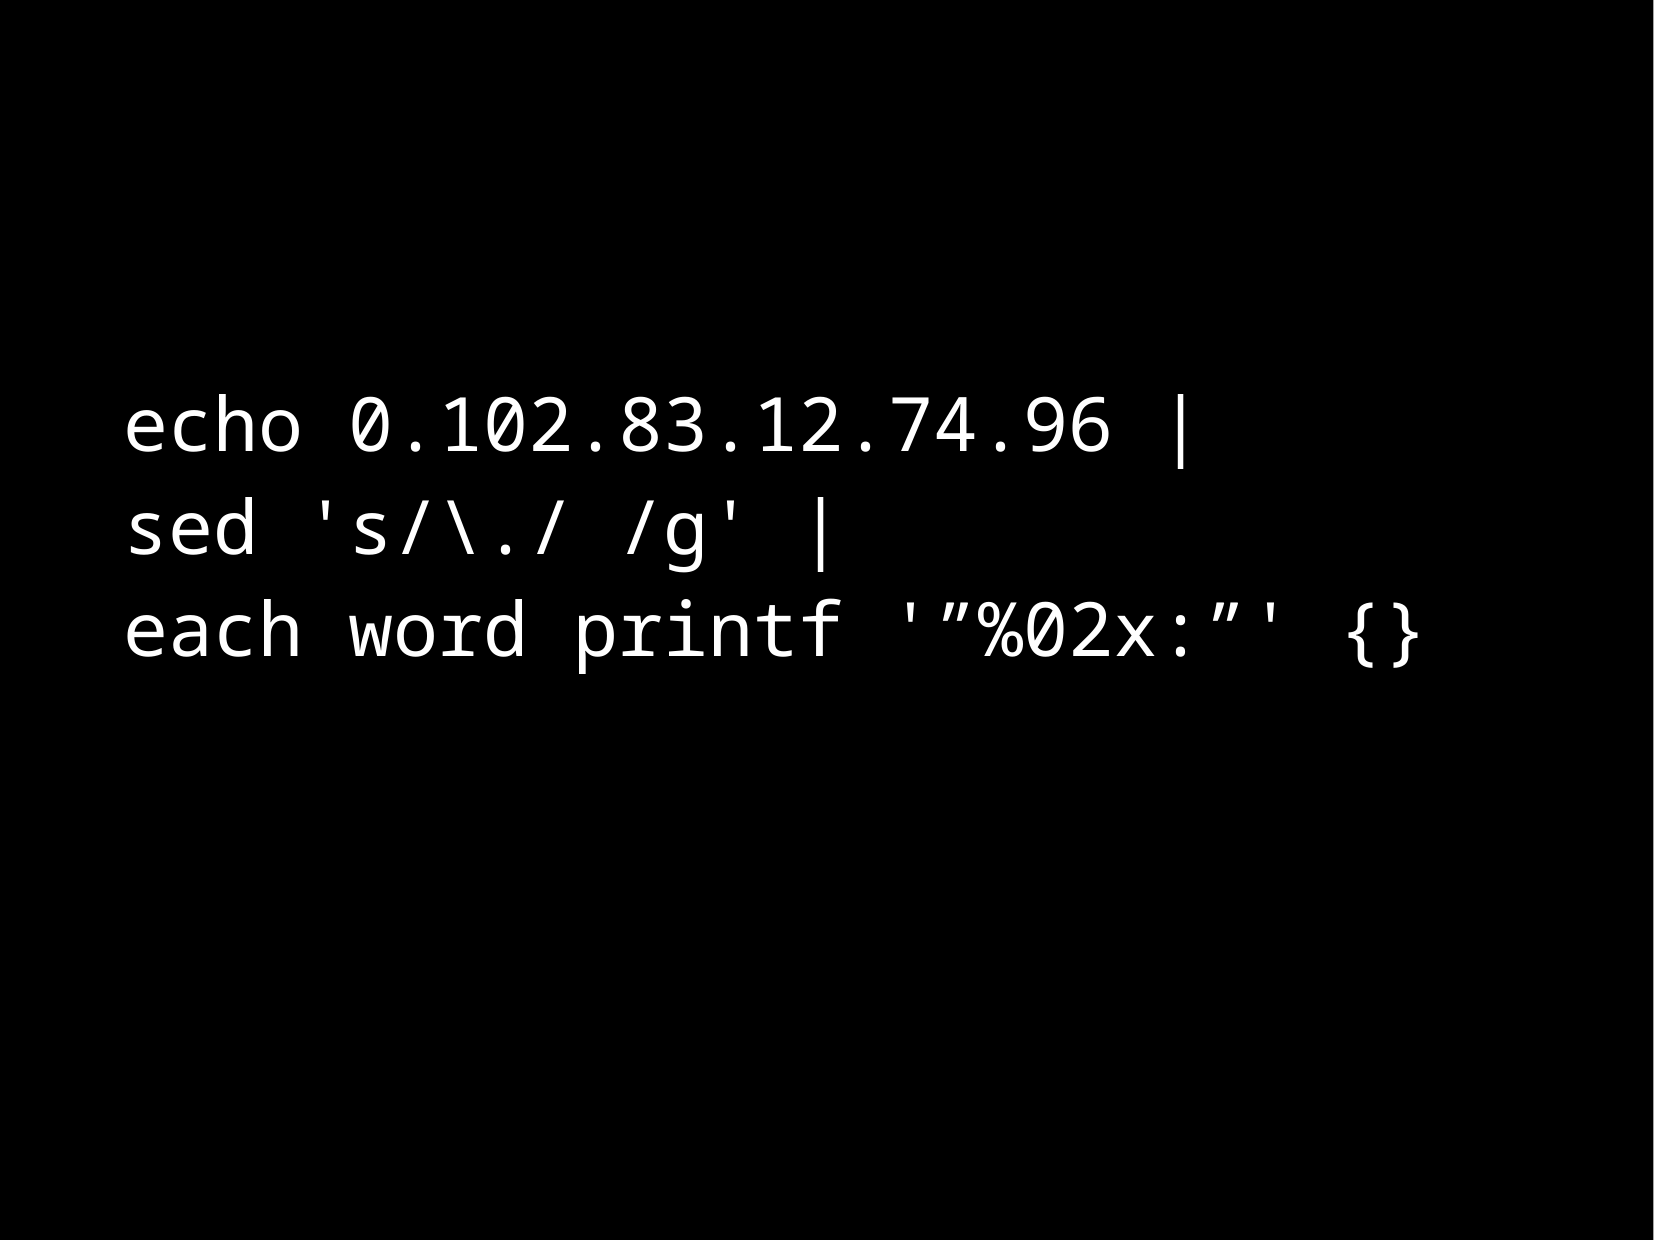

# echo 0.102.83.12.74.96 | sed 's/\./ /g' | each word printf '”%02x:”' {}